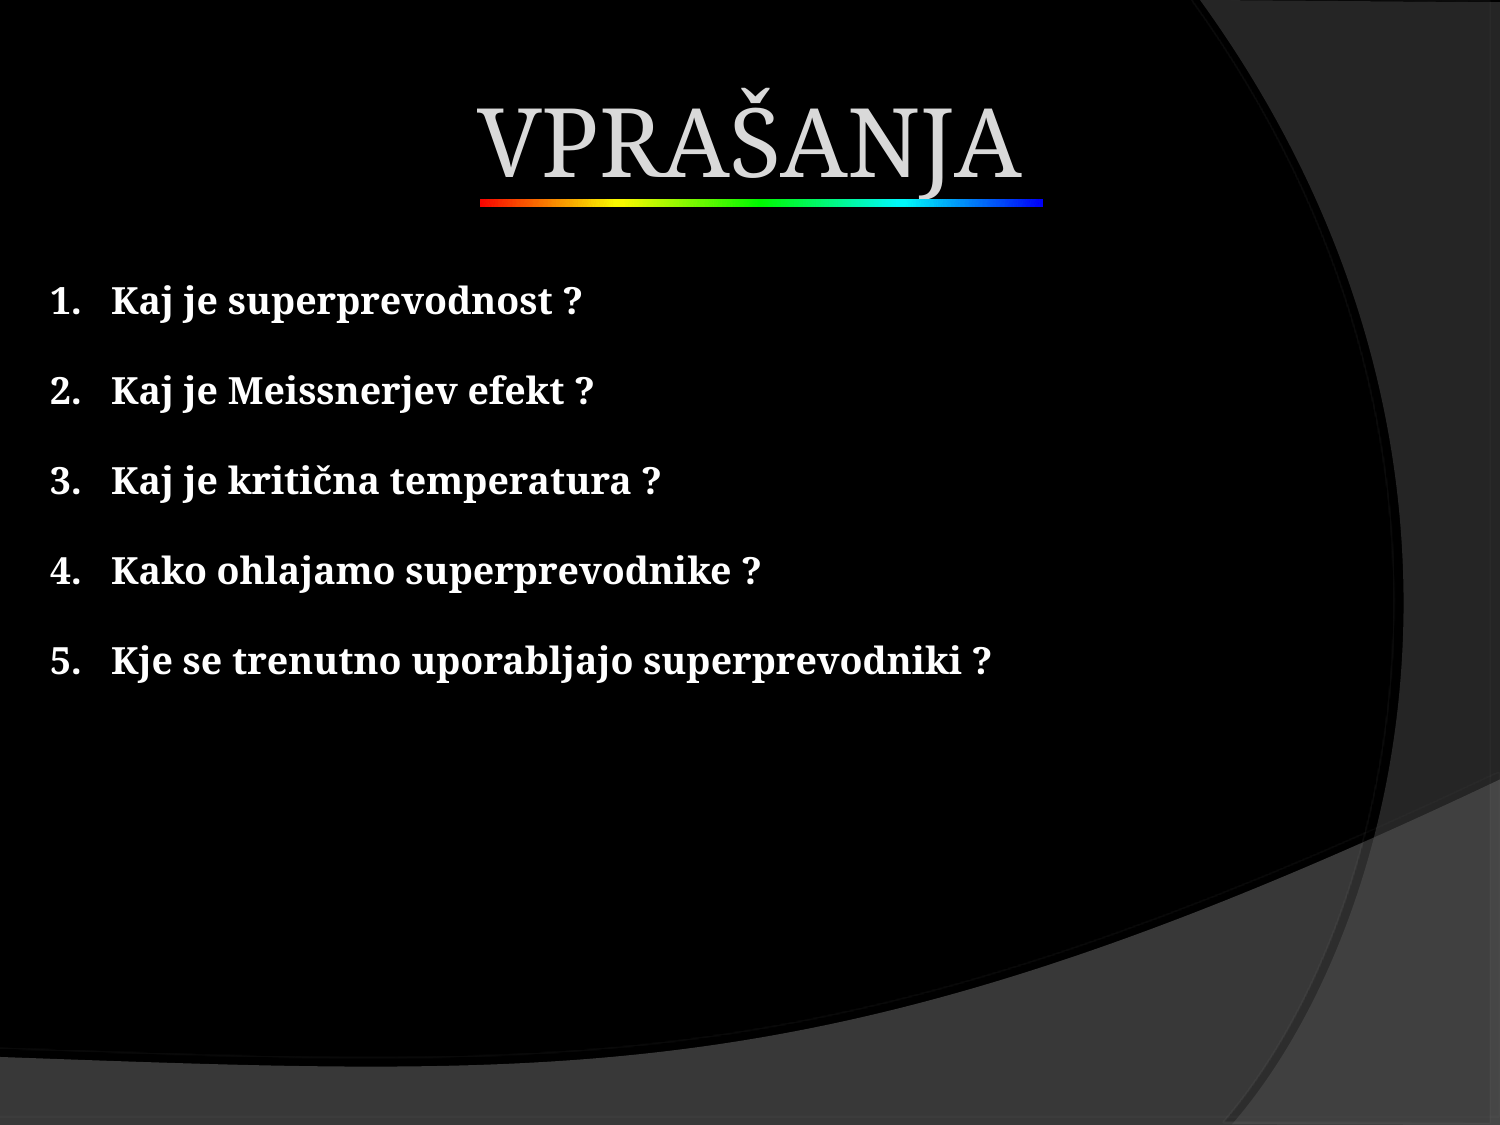

# VPRAŠANJA
1. Kaj je superprevodnost ?
2. Kaj je Meissnerjev efekt ?
3. Kaj je kritična temperatura ?
4. Kako ohlajamo superprevodnike ?
5. Kje se trenutno uporabljajo superprevodniki ?